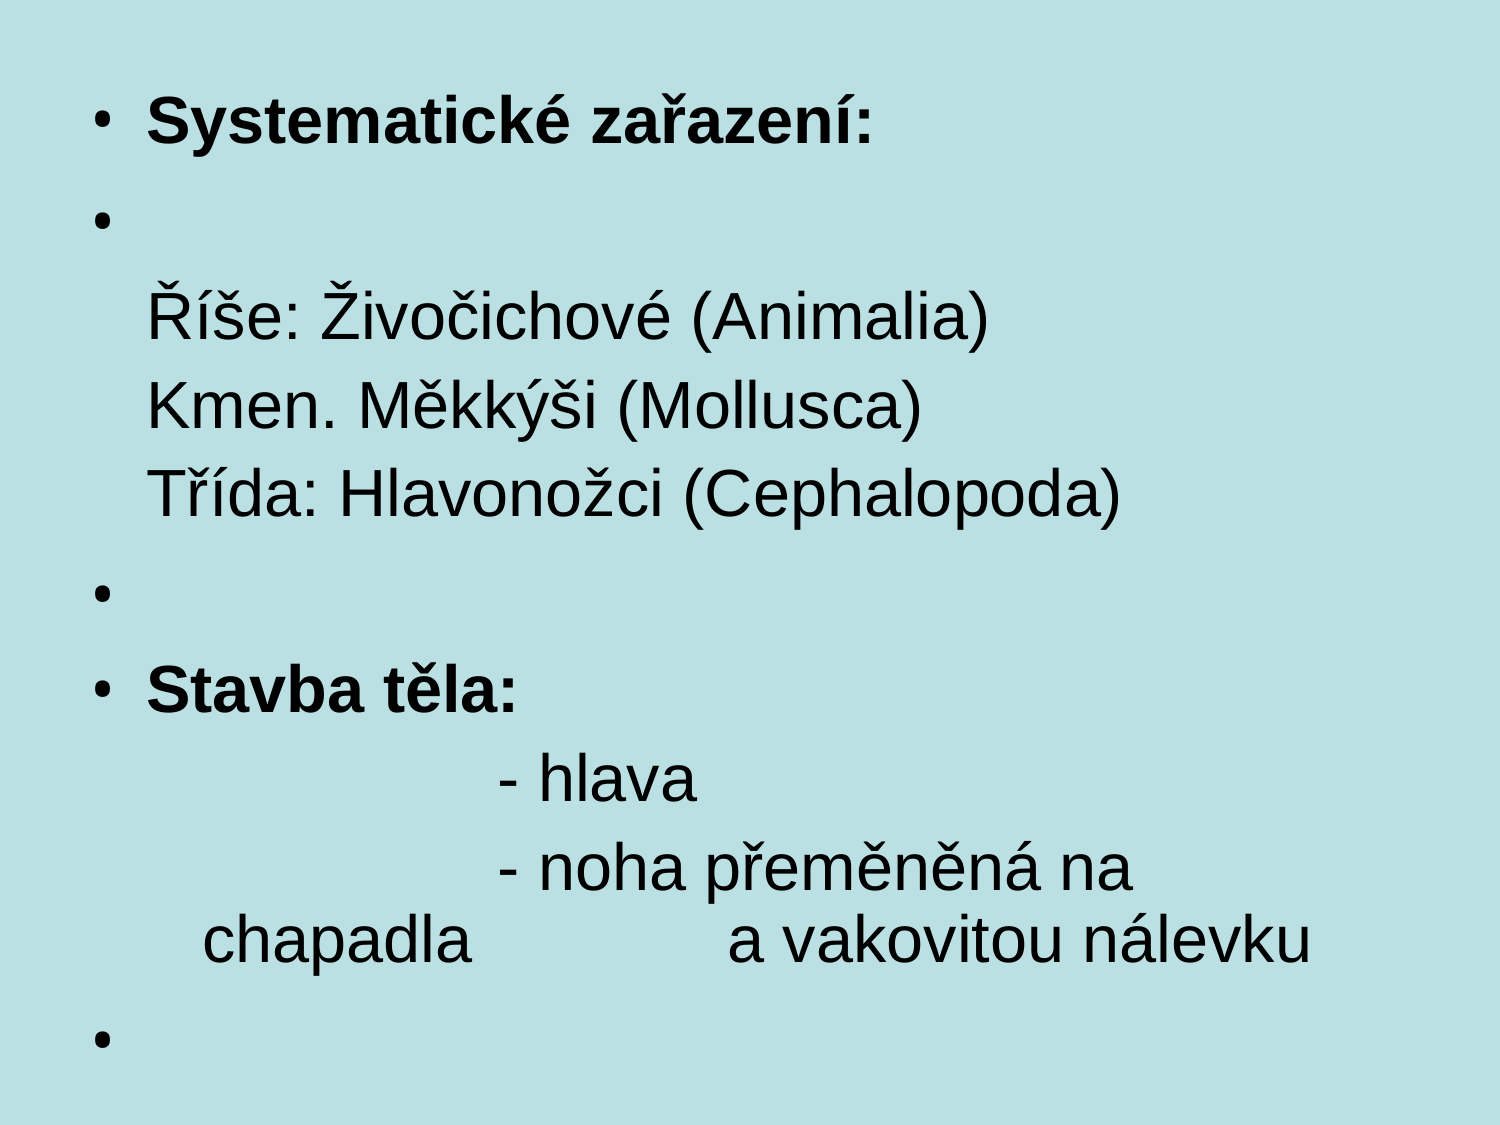

#
Systematické zařazení:
Říše: Živočichové (Animalia)
Kmen. Měkkýši (Mollusca)
Třída: Hlavonožci (Cephalopoda)
Stavba těla:
 - hlava
 - noha přeměněná na chapadla 			a vakovitou nálevku